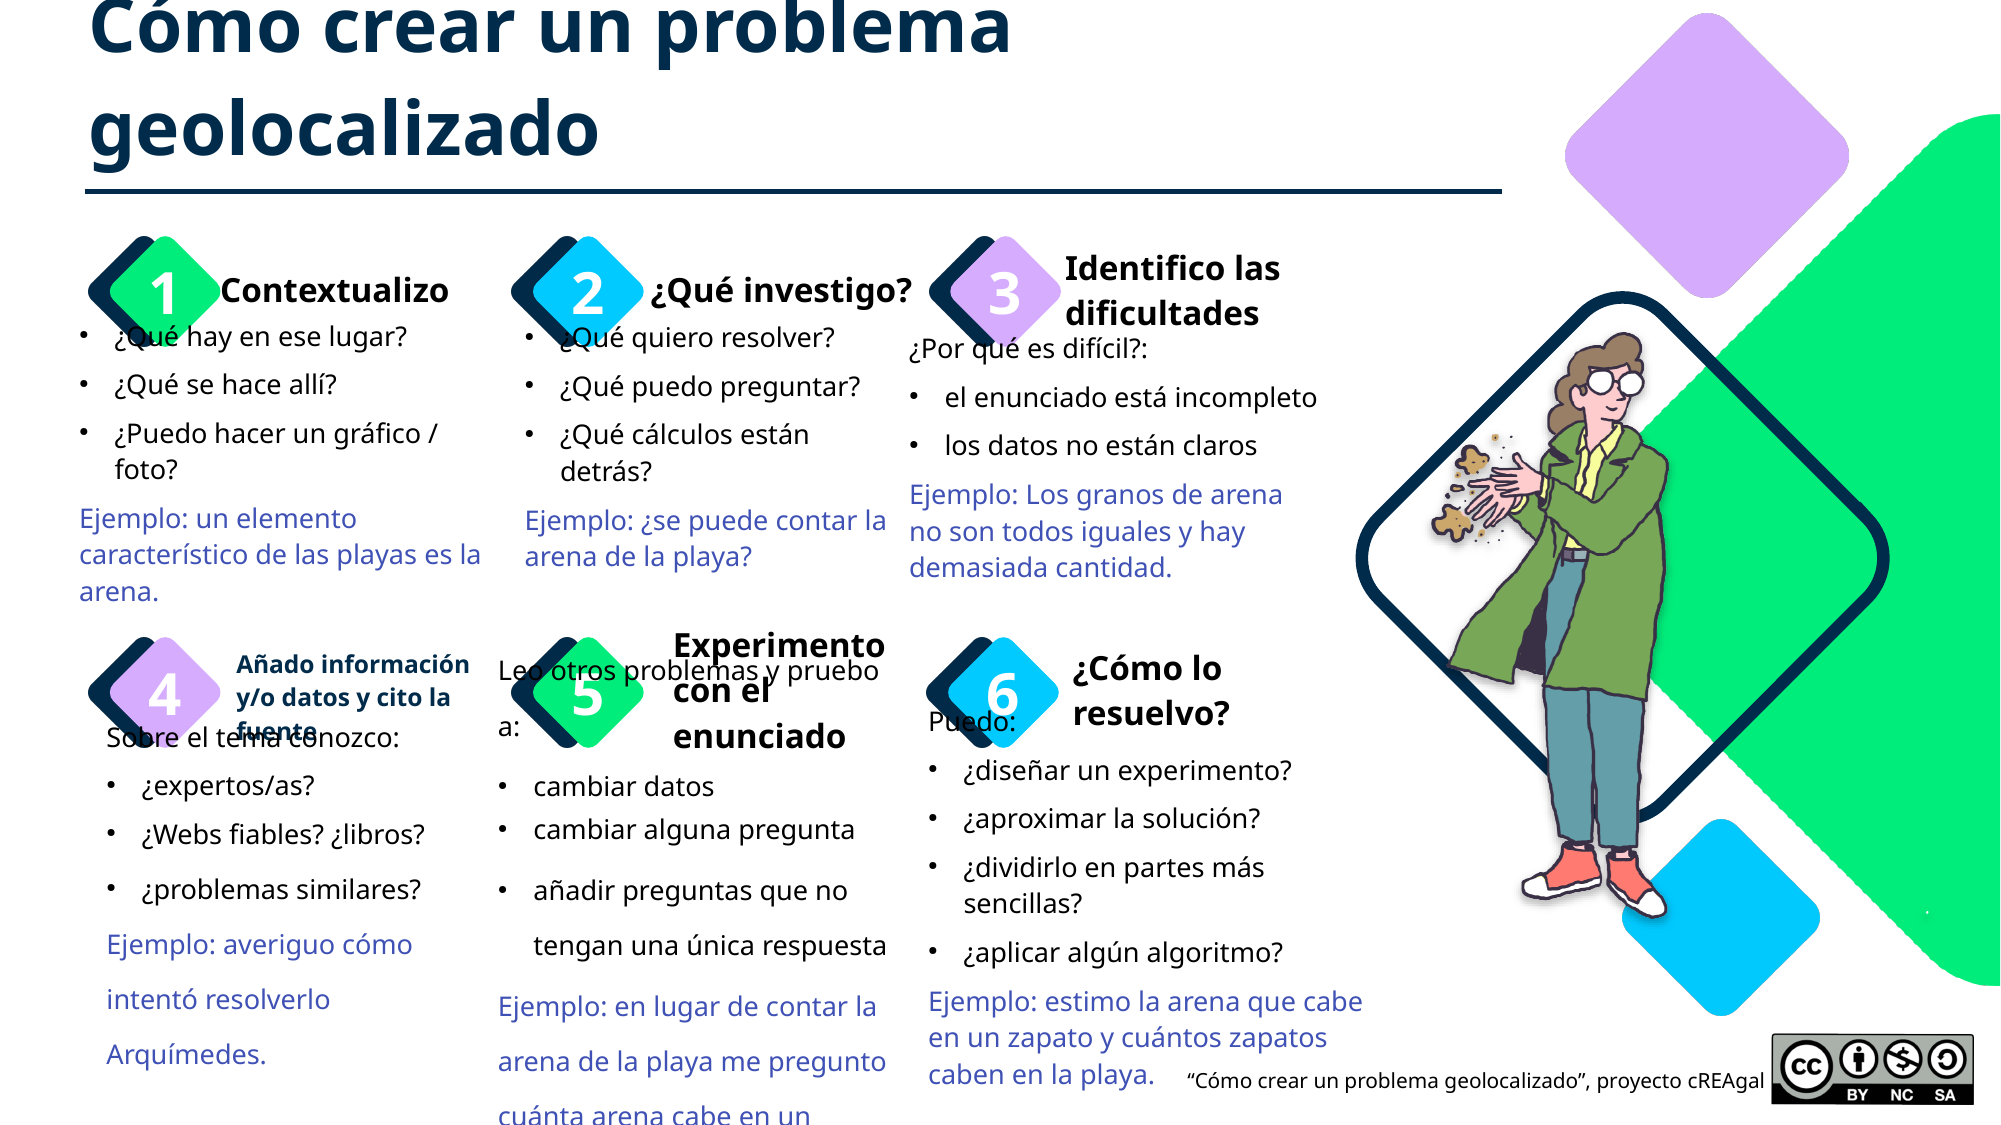

# Cómo crear un problema geolocalizado
1
2
3
Identifico las dificultades
Contextualizo
¿Qué investigo?
¿Qué hay en ese lugar?
¿Qué se hace allí?
¿Puedo hacer un gráfico / foto?
Ejemplo: un elemento característico de las playas es la arena.
¿Qué quiero resolver?
¿Qué puedo preguntar?
¿Qué cálculos están detrás?
Ejemplo: ¿se puede contar la arena de la playa?
¿Por qué es difícil?:
el enunciado está incompleto
los datos no están claros
Ejemplo: Los granos de arena no son todos iguales y hay demasiada cantidad.
Experimento con el enunciado
Añado información y/o datos y cito la fuente
Leo otros problemas y pruebo a:
cambiar datos
cambiar alguna pregunta
añadir preguntas que no tengan una única respuesta
Ejemplo: en lugar de contar la arena de la playa me pregunto cuánta arena cabe en un zapato.
4
5
6
¿Cómo lo resuelvo?
Puedo:
¿diseñar un experimento?
¿aproximar la solución?
¿dividirlo en partes más sencillas?
¿aplicar algún algoritmo?
Ejemplo: estimo la arena que cabe en un zapato y cuántos zapatos caben en la playa.
Sobre el tema conozco:
¿expertos/as?
¿Webs fiables? ¿libros?
¿problemas similares?
Ejemplo: averiguo cómo intentó resolverlo Arquímedes.
“Cómo crear un problema geolocalizado”, proyecto cREAgal